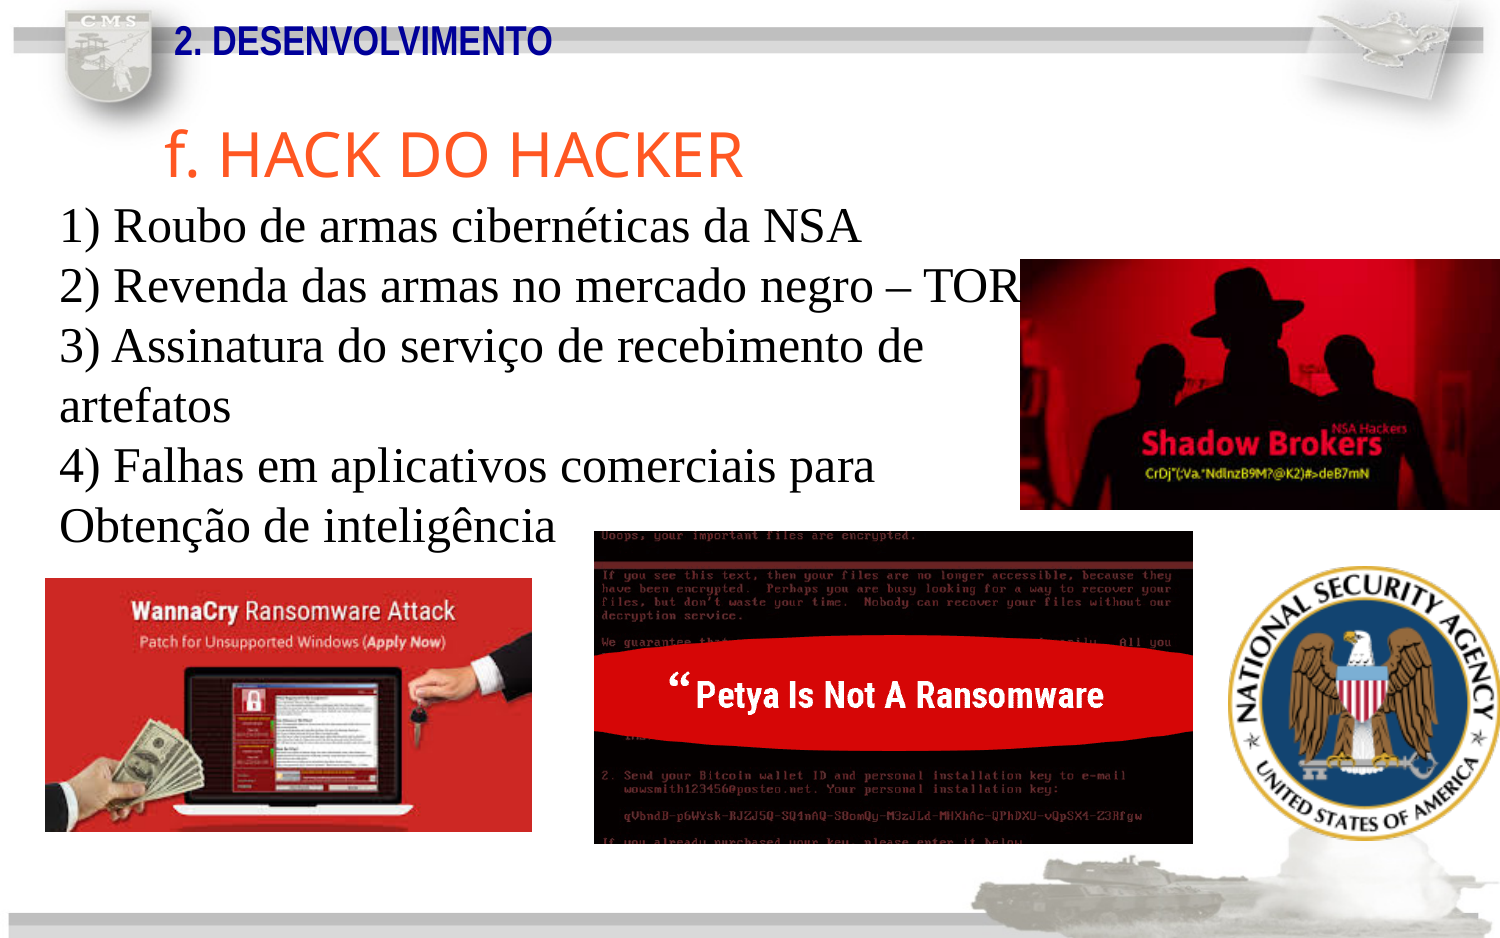

2. DESENVOLVIMENTO
f. HACK DO HACKER
1) Roubo de armas cibernéticas da NSA
2) Revenda das armas no mercado negro – TOR
3) Assinatura do serviço de recebimento de
artefatos
4) Falhas em aplicativos comerciais para
Obtenção de inteligência